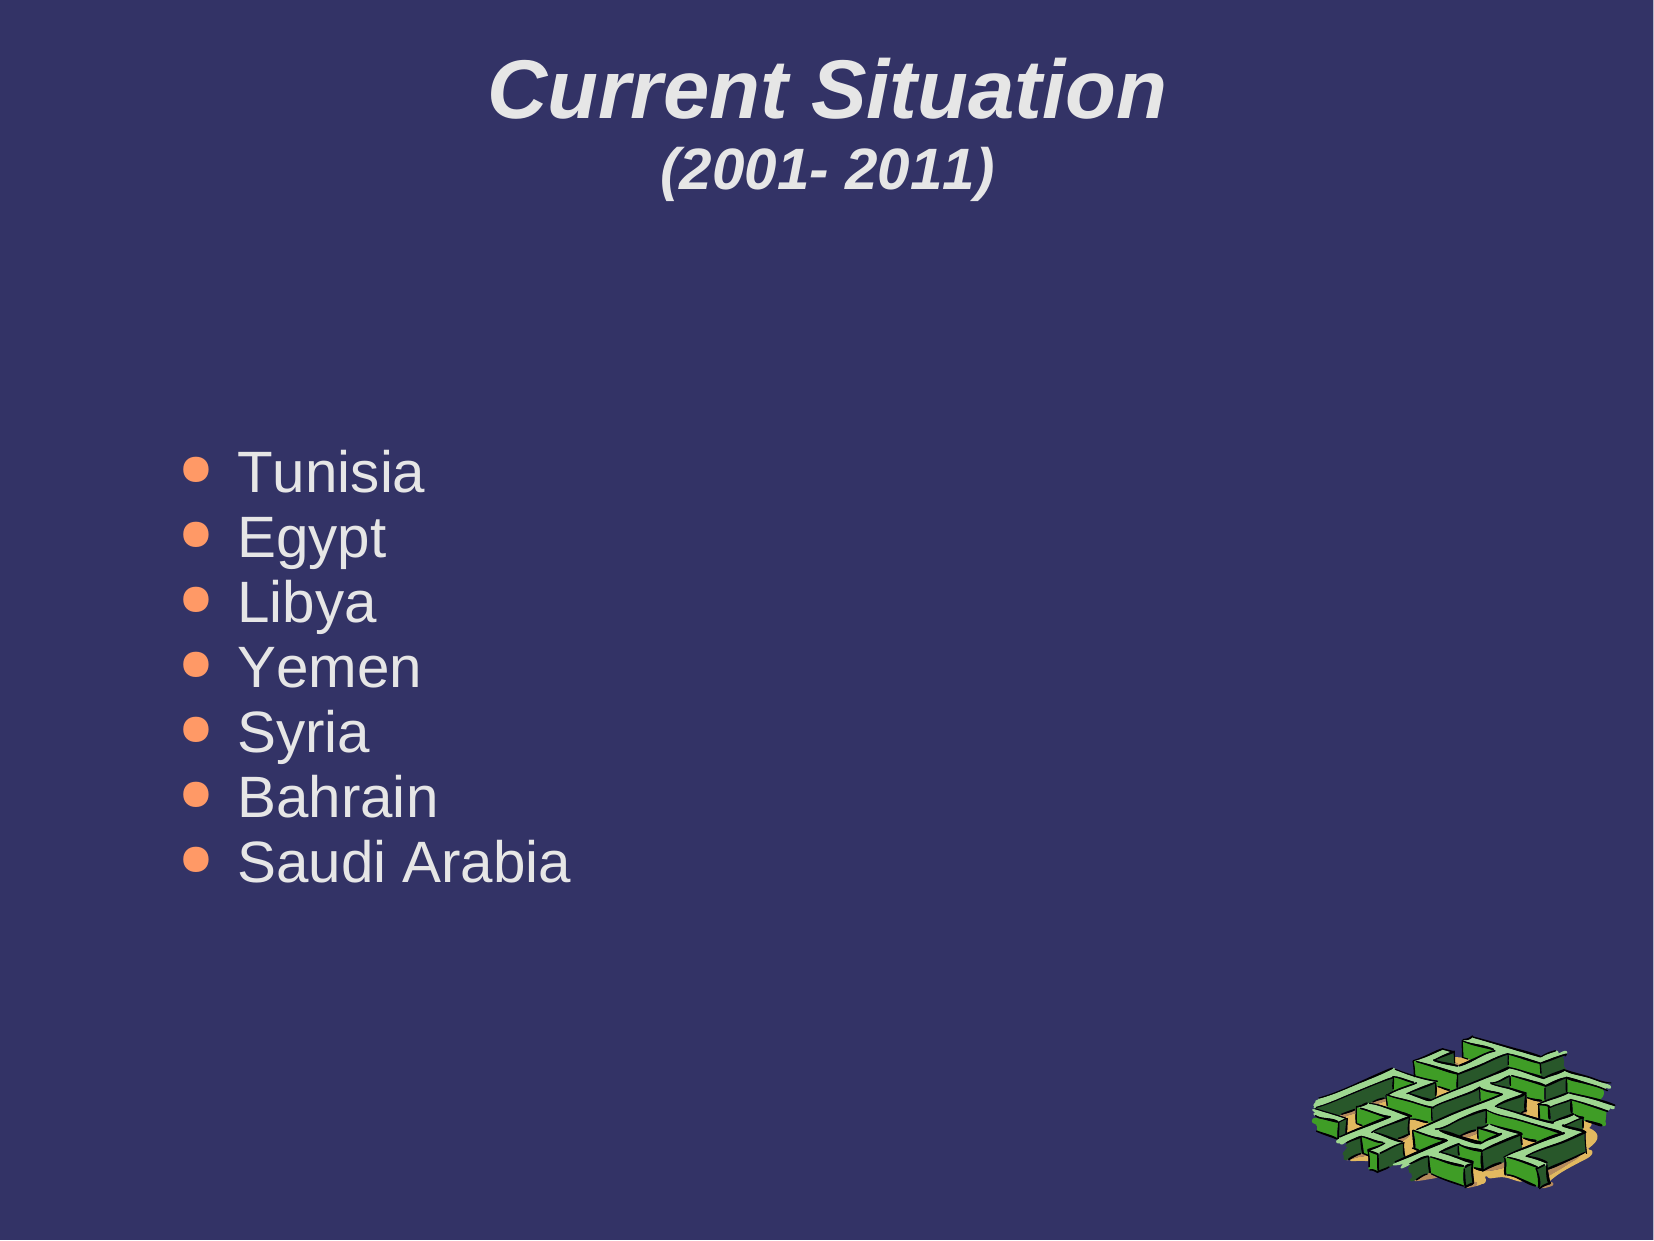

# Current Situation (2001- 2011)
Tunisia
Egypt
Libya
Yemen
Syria
Bahrain
Saudi Arabia